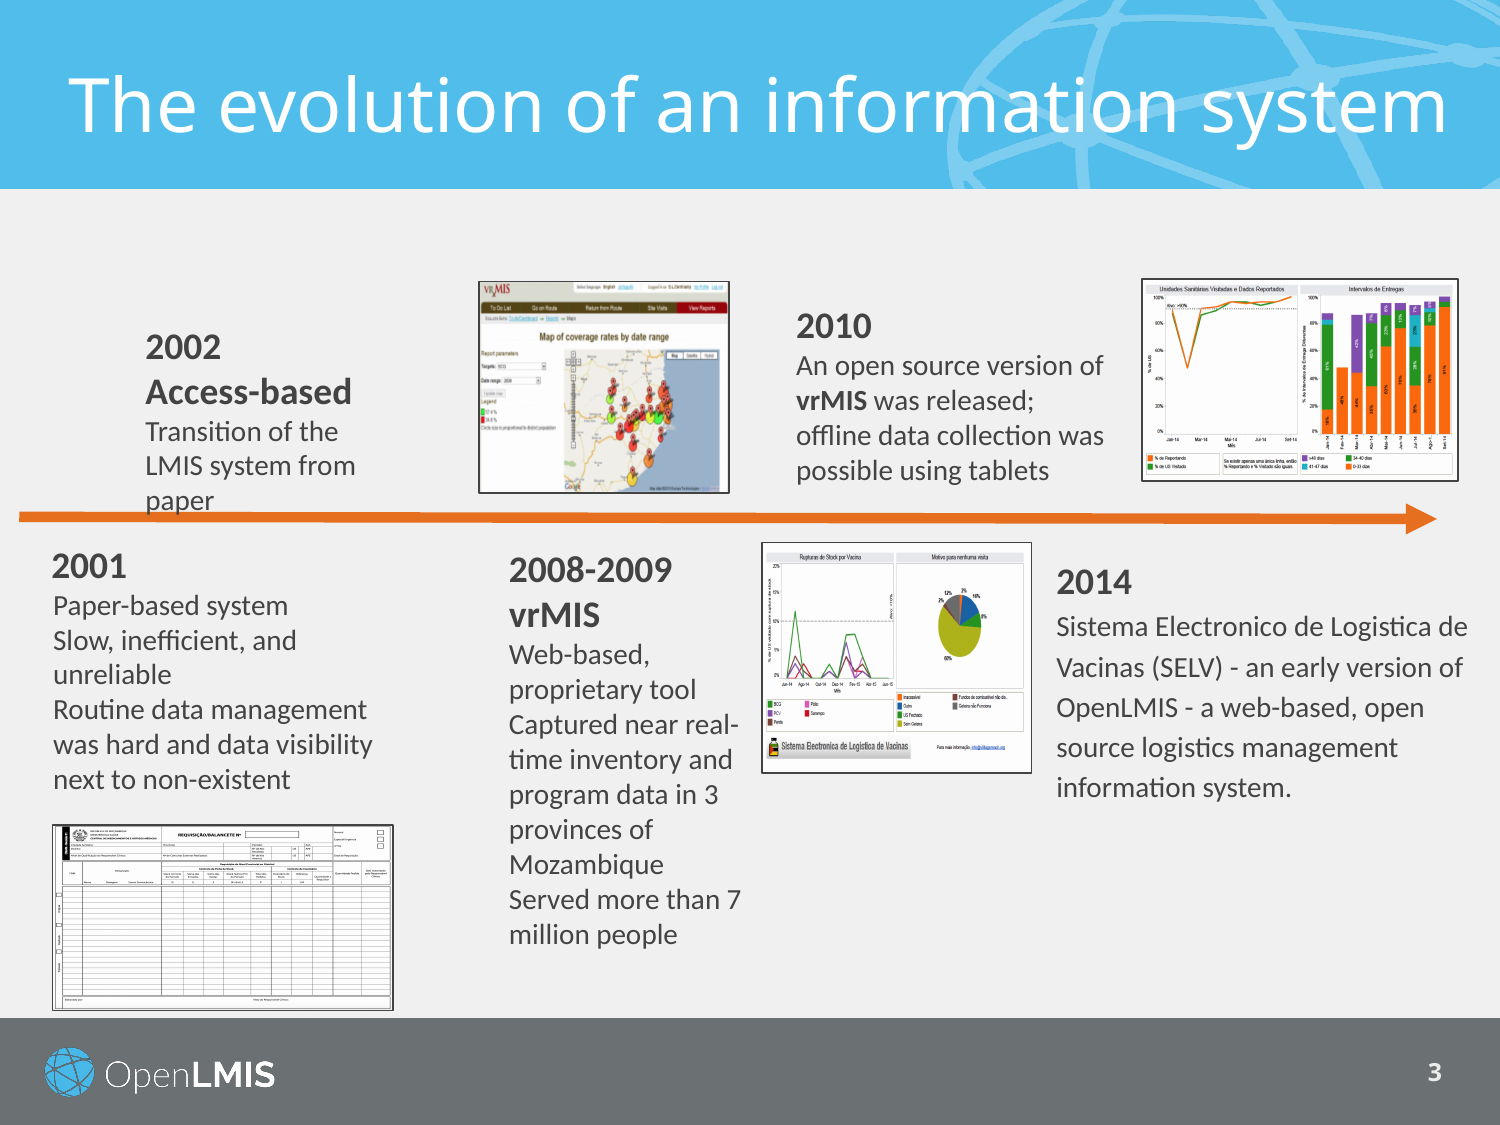

# The evolution of an information system
2010
An open source version of vrMIS was released; offline data collection was possible using tablets
2002
Access-based
Transition of the LMIS system from paper
 2001
Paper-based system
Slow, inefficient, and unreliable
Routine data management was hard and data visibility next to non-existent
2008-2009 vrMIS
Web-based, proprietary tool
Captured near real-time inventory and program data in 3 provinces of Mozambique
Served more than 7 million people
2014
Sistema Electronico de Logistica de Vacinas (SELV) - an early version of OpenLMIS - a web-based, open source logistics management information system.